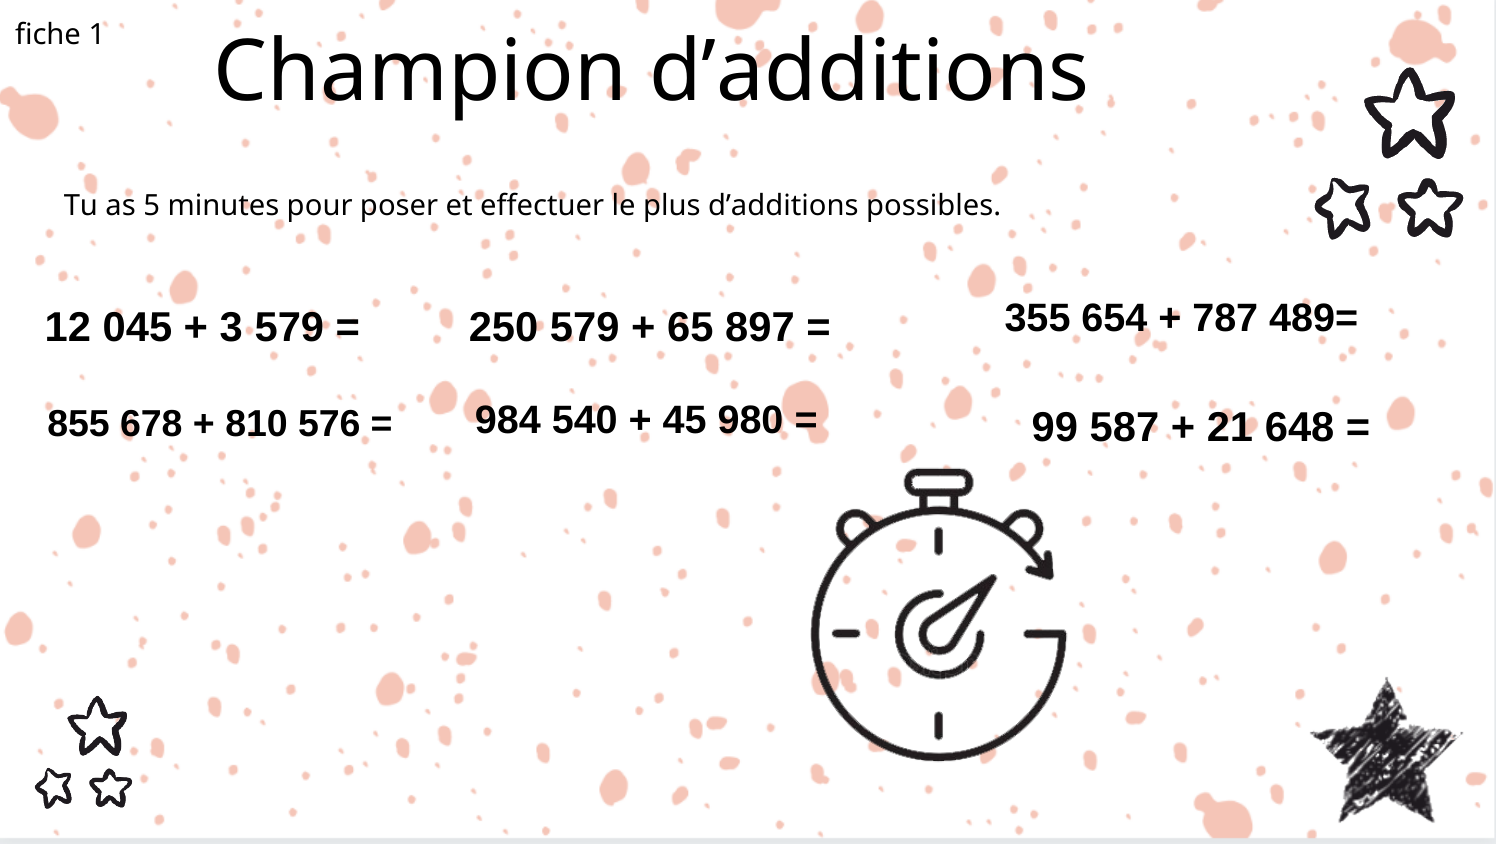

fiche 1
Champion d’additions
Tu as 5 minutes pour poser et effectuer le plus d’additions possibles.
 355 654 + 787 489=
 12 045 + 3 579 =
250 579 + 65 897 =
984 540 + 45 980 =
855 678 + 810 576 =
99 587 + 21 648 =